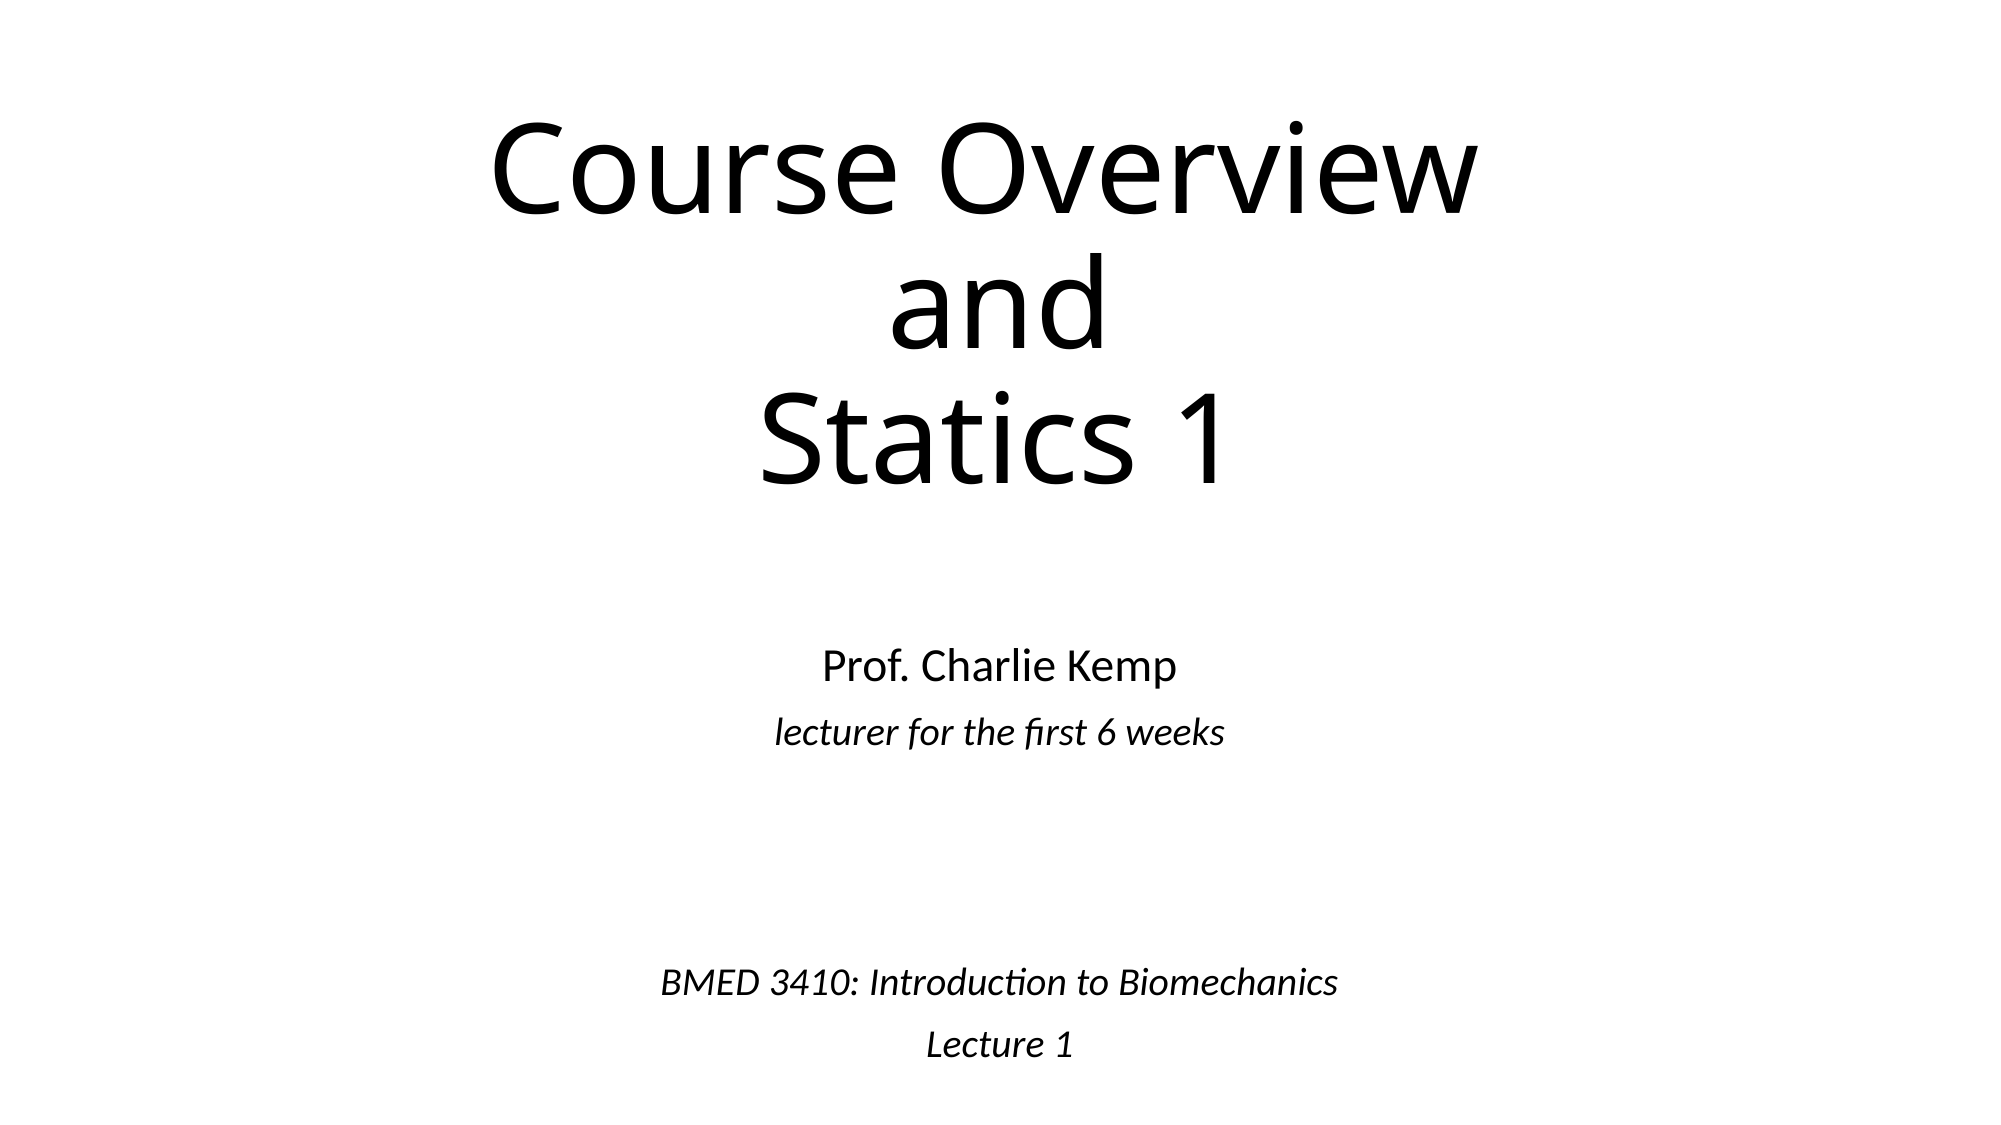

# Course Overview and Statics 1
Prof. Charlie Kemp
lecturer for the first 6 weeks
BMED 3410: Introduction to Biomechanics
Lecture 1